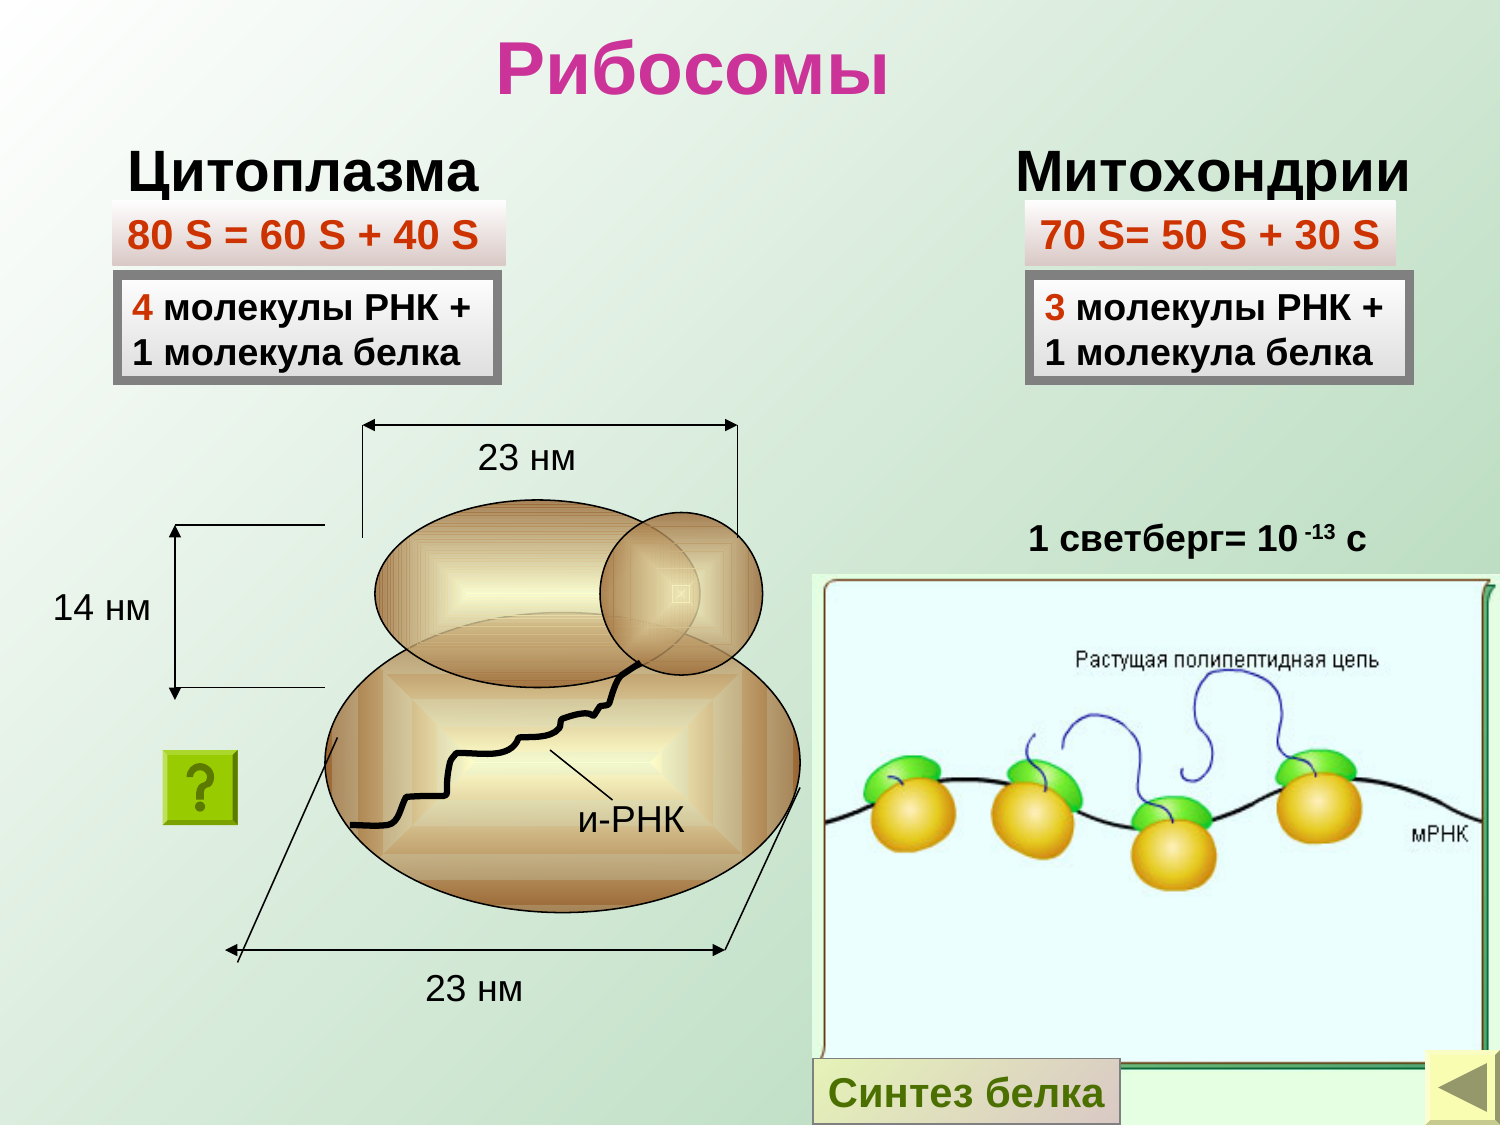

# Рибосомы
Цитоплазма
Митохондрии
80 S = 60 S + 40 S
70 S= 50 S + 30 S
4 молекулы РНК +
1 молекула белка
3 молекулы РНК +
1 молекула белка
23 нм
1 светберг= 10 -13 с
14 нм
и-РНК
23 нм
6
Синтез белка